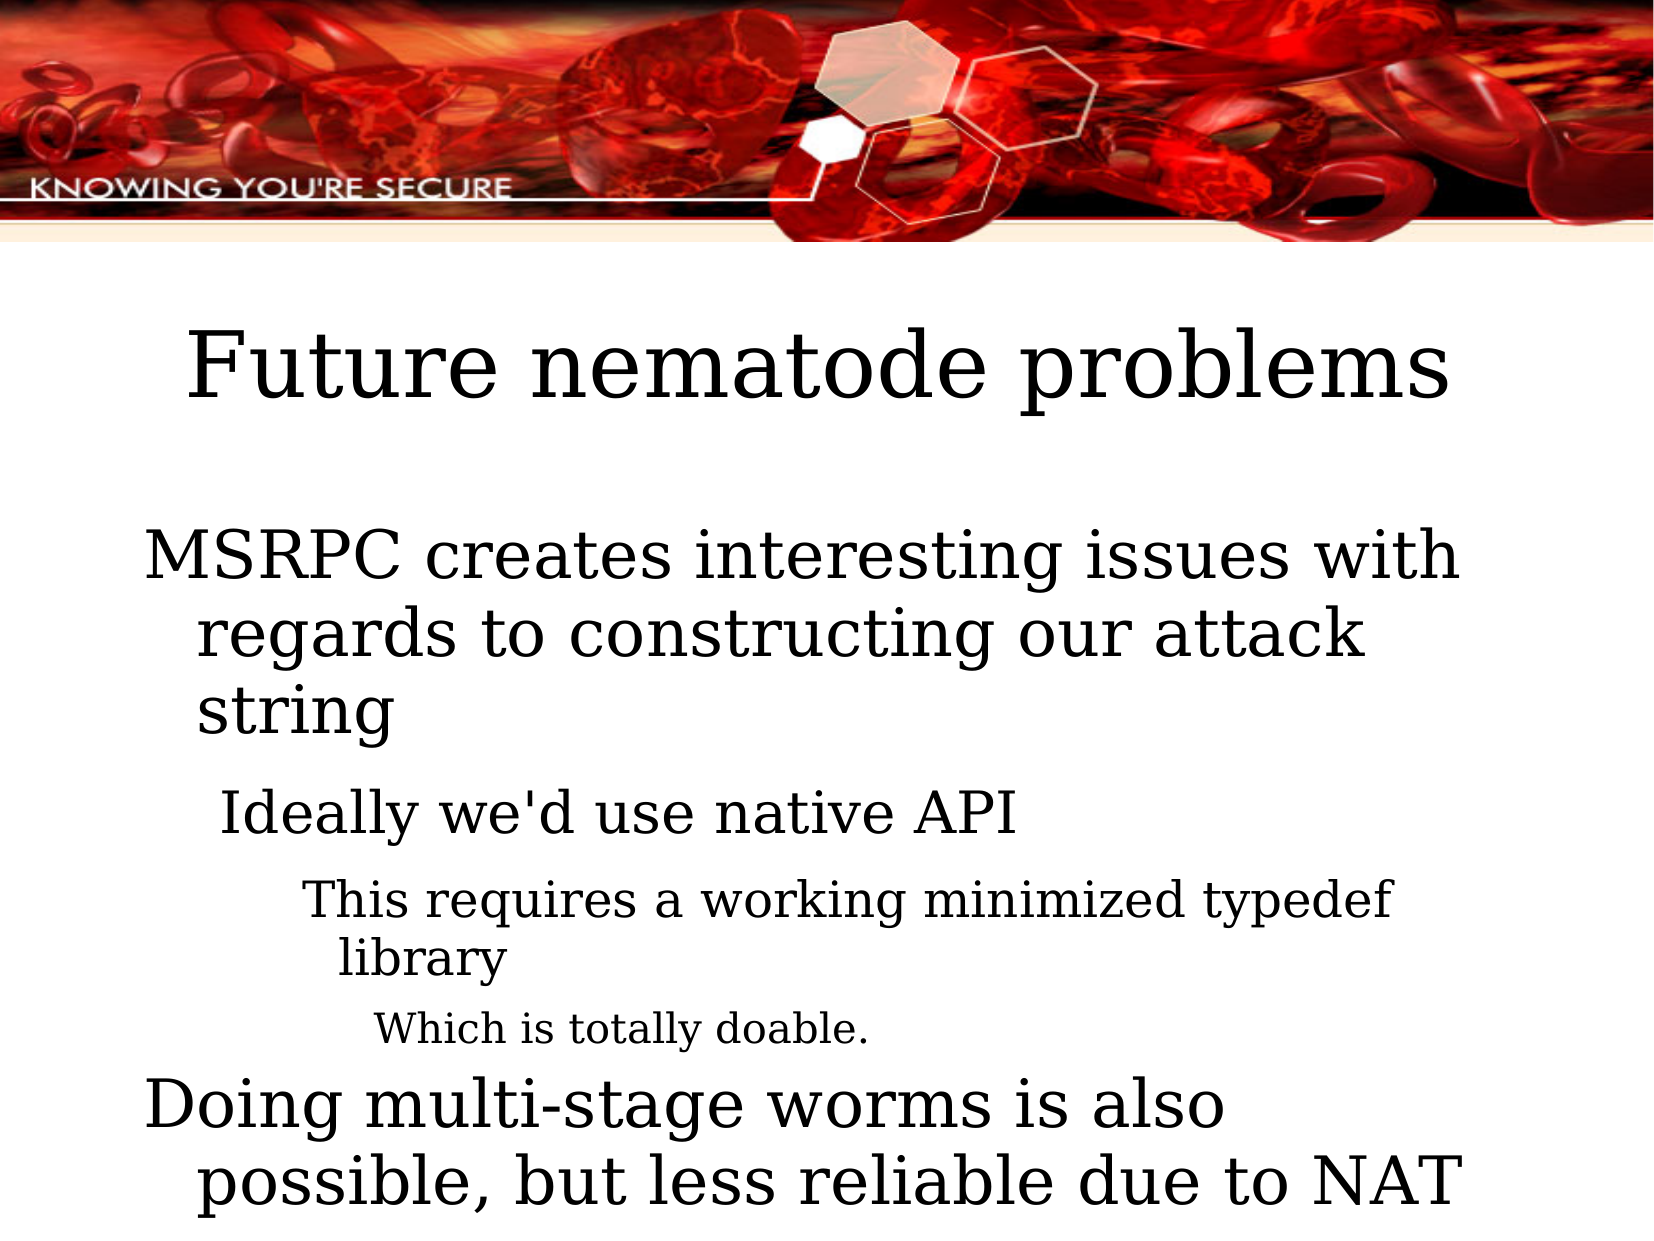

# Future nematode problems
MSRPC creates interesting issues with regards to constructing our attack string
Ideally we'd use native API
This requires a working minimized typedef library
Which is totally doable.
Doing multi-stage worms is also possible, but less reliable due to NAT